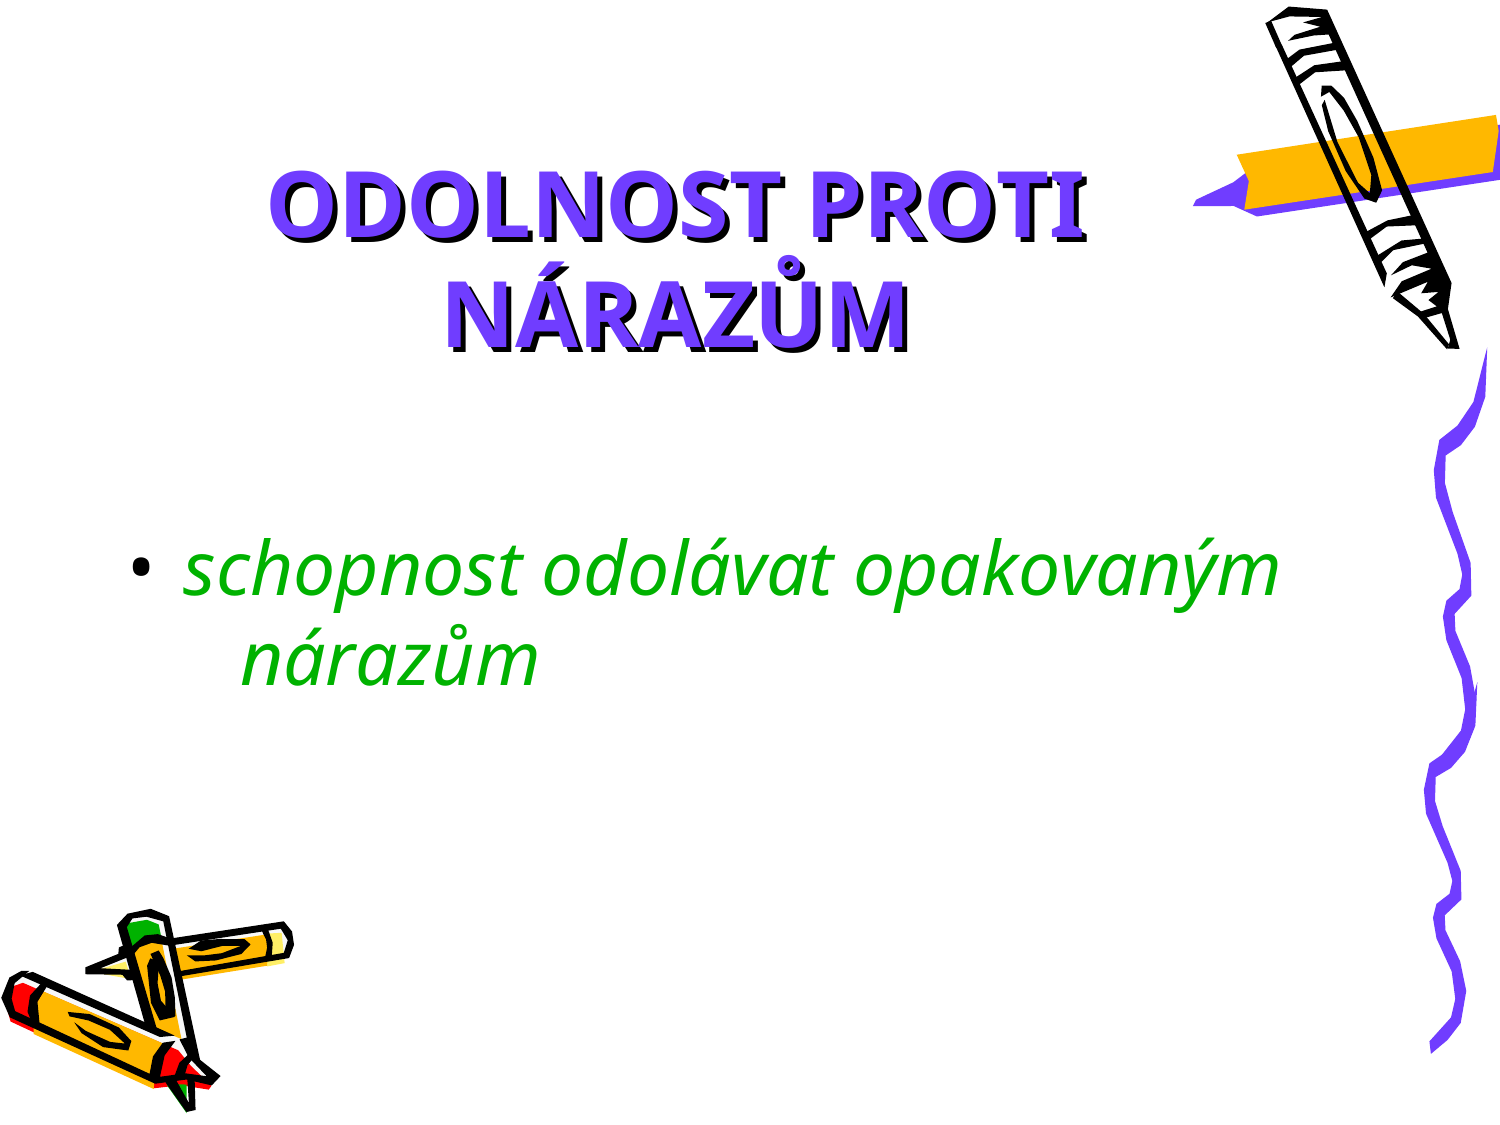

# ODOLNOST PROTI NÁRAZŮM
schopnost odolávat opakovaným nárazům